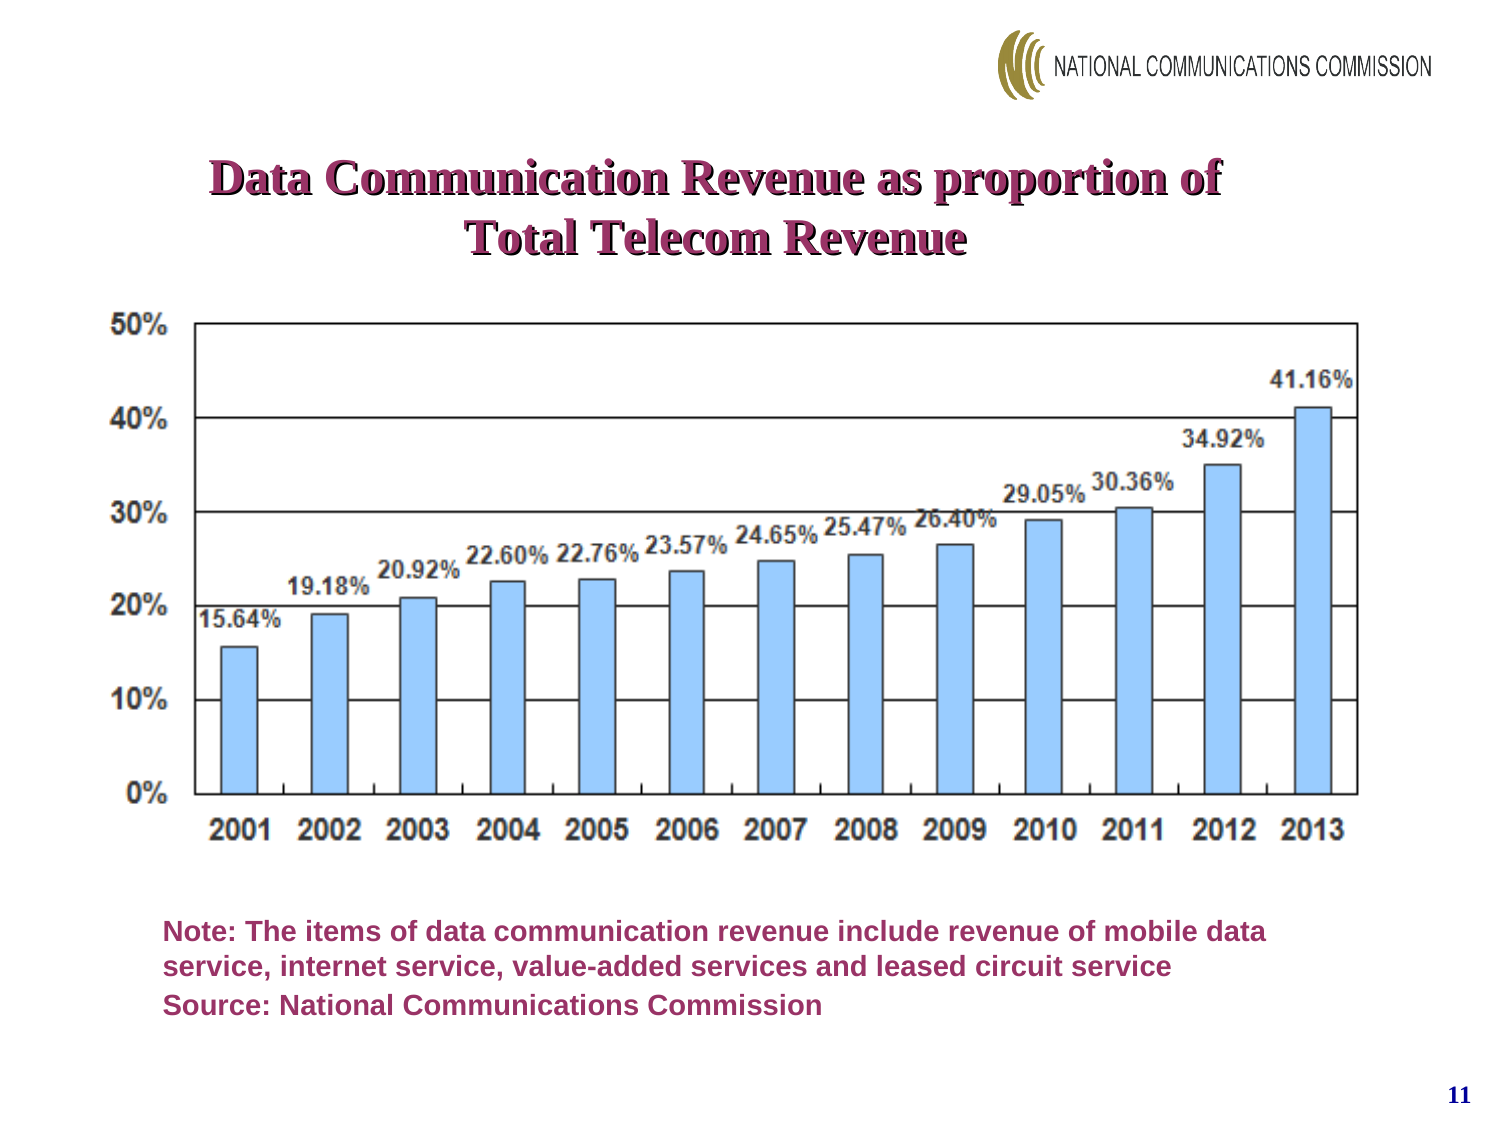

Data Communication Revenue as proportion of Total Telecom Revenue
Note: The items of data communication revenue include revenue of mobile data service, internet service, value-added services and leased circuit service
Source: National Communications Commission